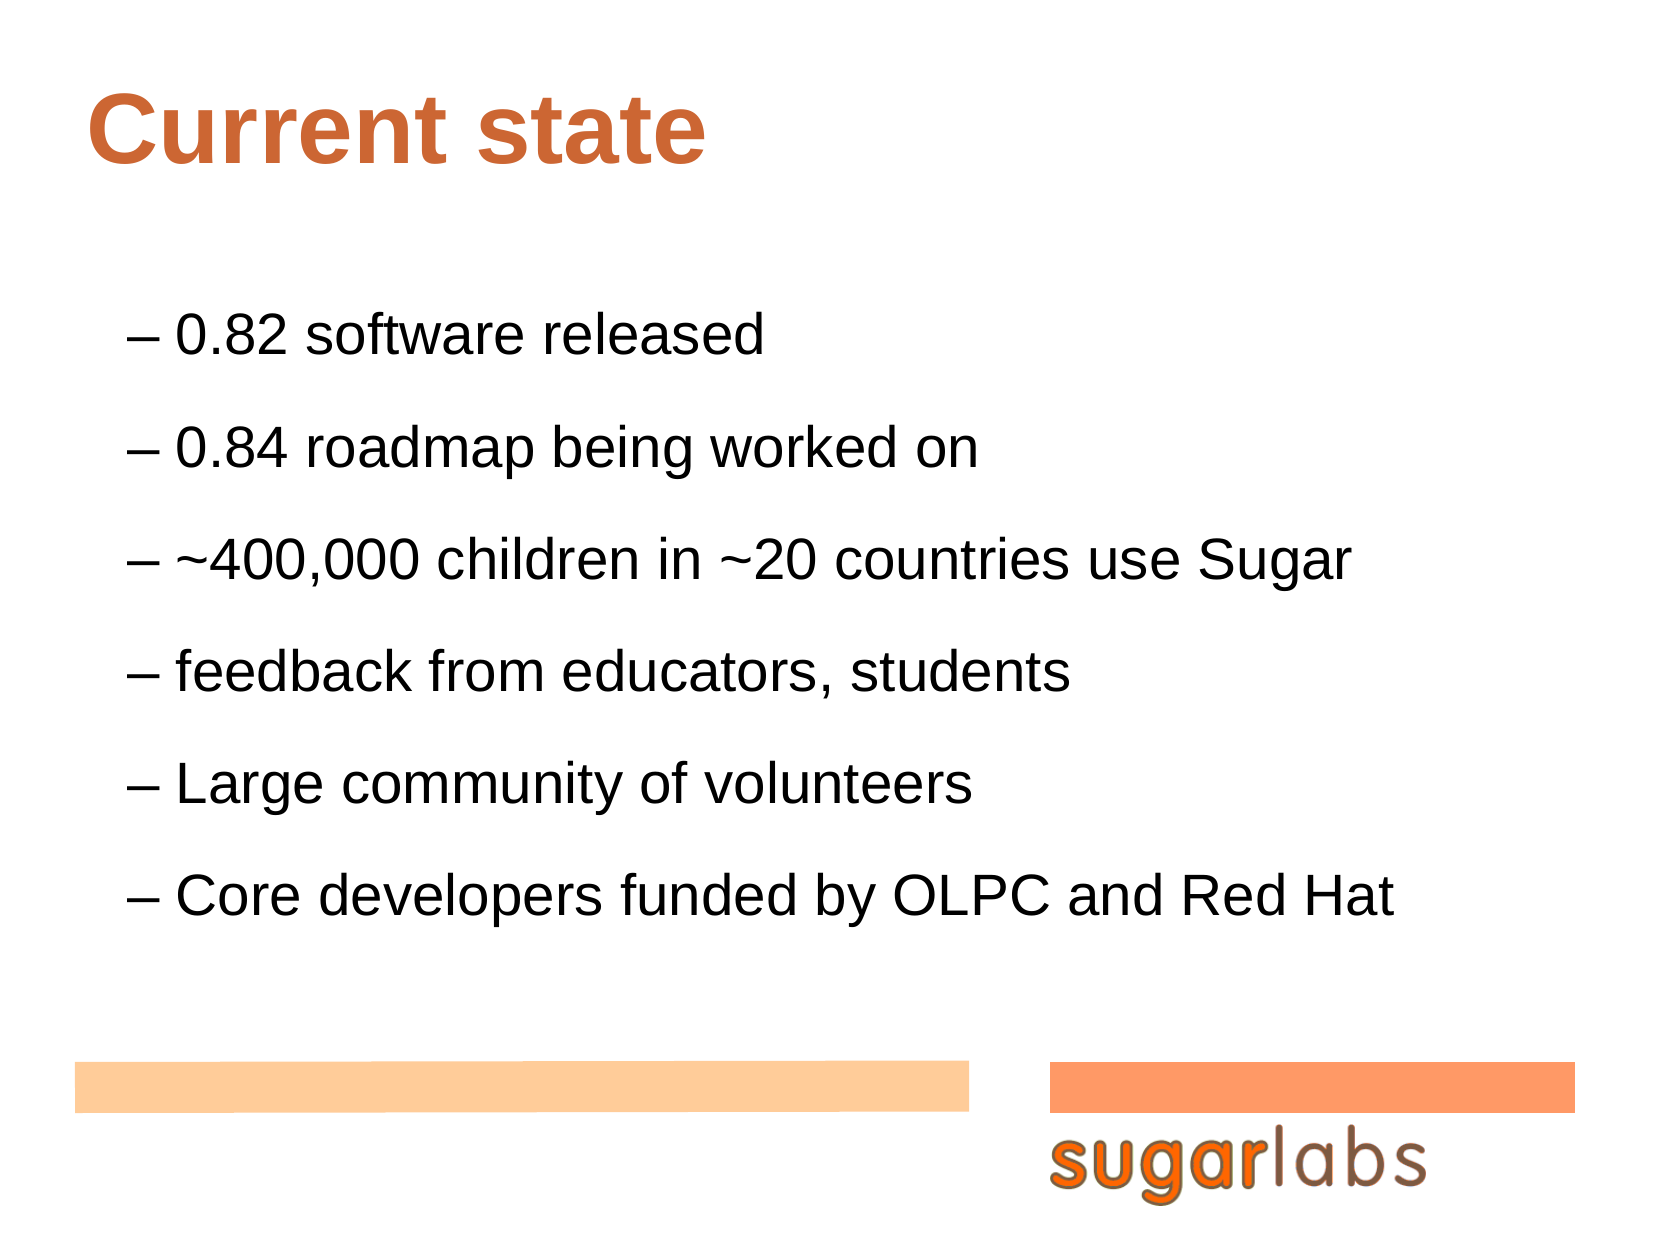

# Current state
 0.82 software released
 0.84 roadmap being worked on
 ~400,000 children in ~20 countries use Sugar
 feedback from educators, students
 Large community of volunteers
 Core developers funded by OLPC and Red Hat